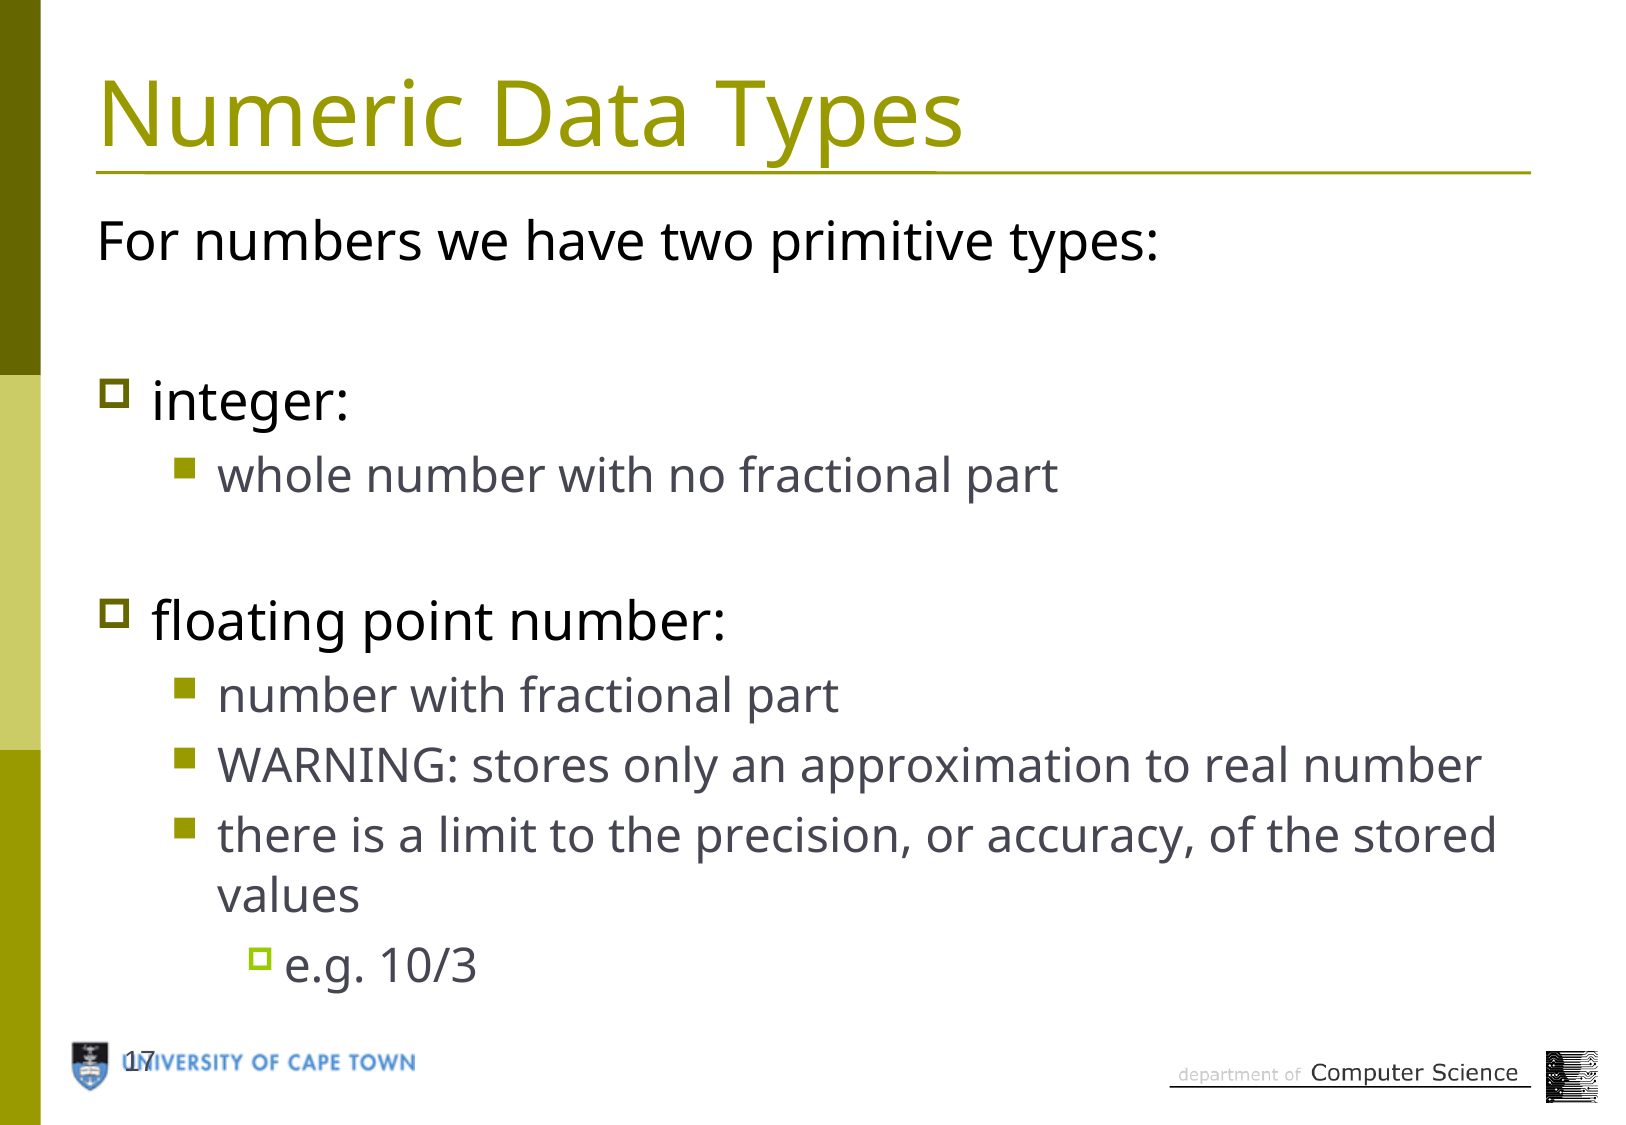

# Numeric Data Types
For numbers we have two primitive types:
integer:
whole number with no fractional part
floating point number:
number with fractional part
WARNING: stores only an approximation to real number
there is a limit to the precision, or accuracy, of the stored values
e.g. 10/3